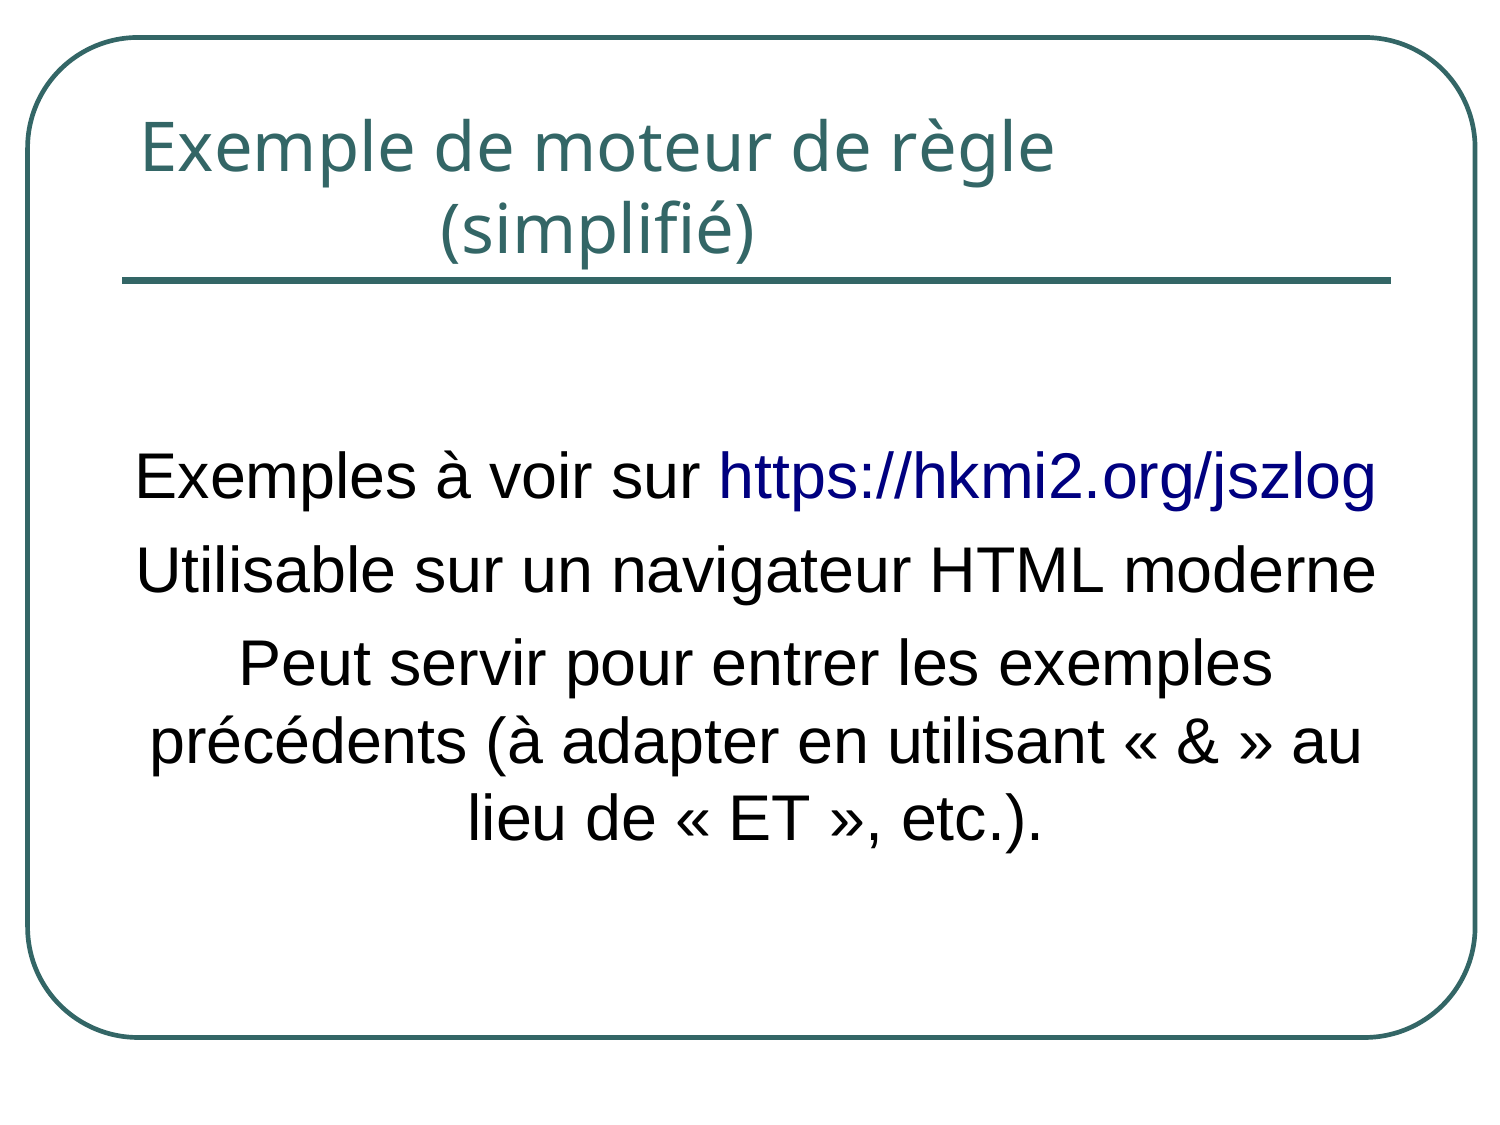

# Exemple de moteur de règle (simplifié)
Exemples à voir sur https://hkmi2.org/jszlog
Utilisable sur un navigateur HTML moderne
Peut servir pour entrer les exemples précédents (à adapter en utilisant « & » au lieu de « ET », etc.).